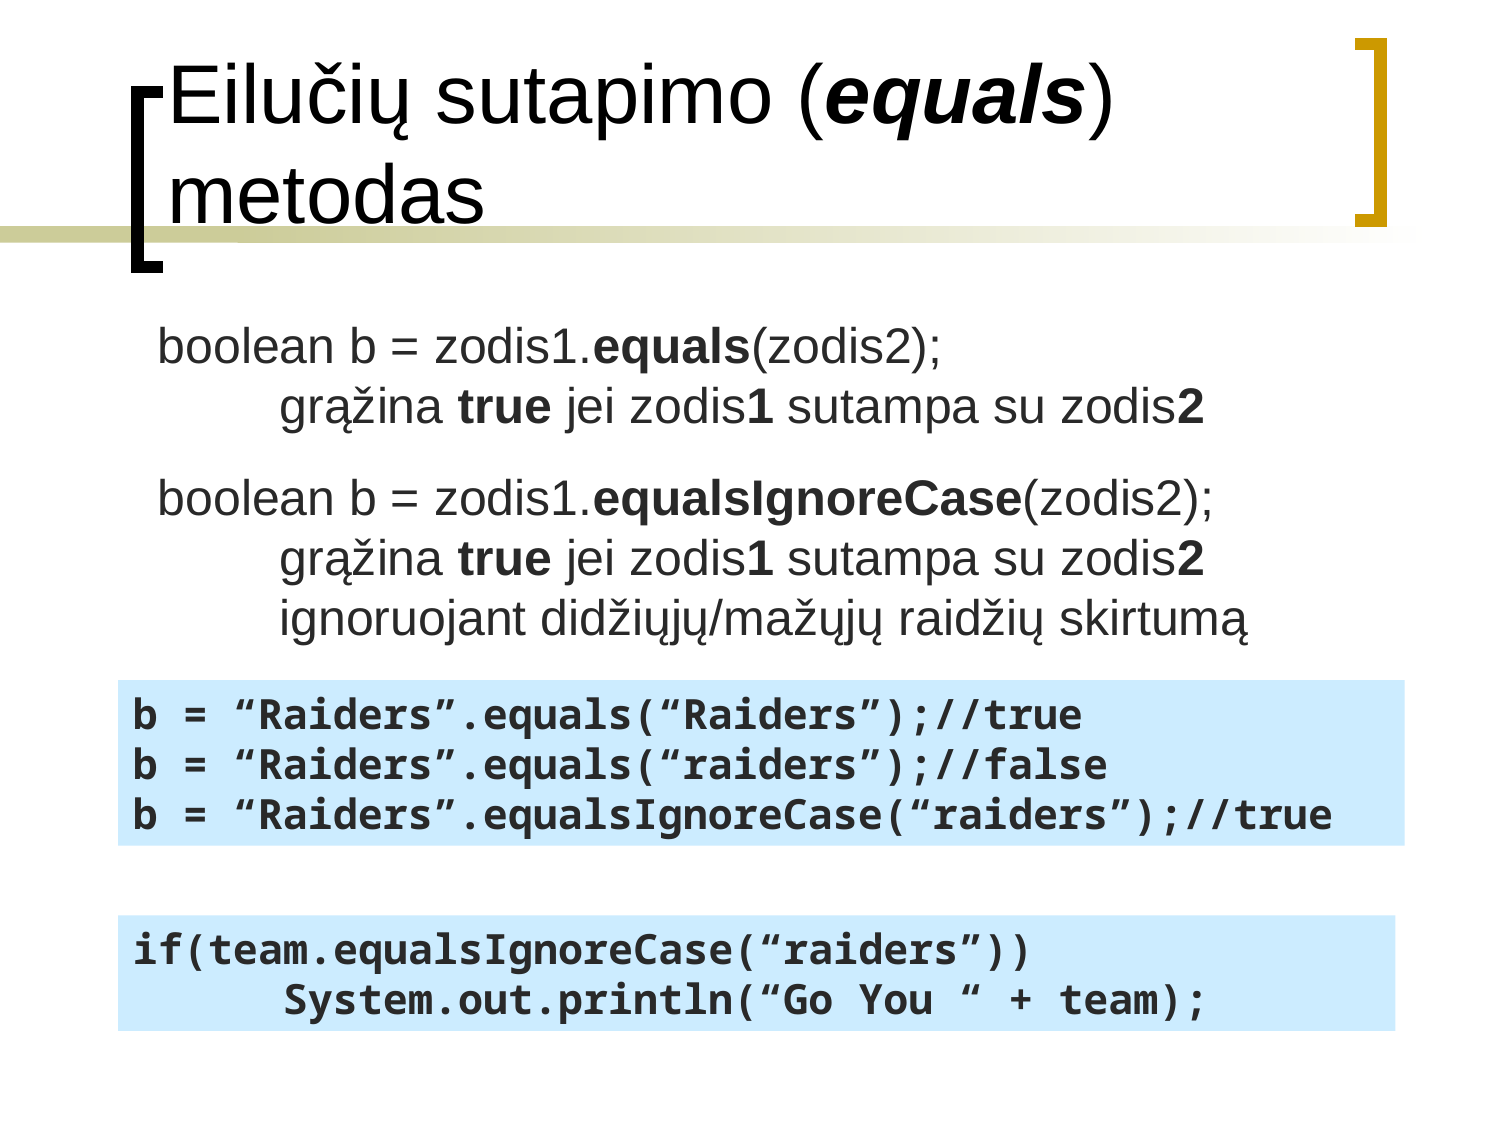

# Eilučių sutapimo (equals) metodas
boolean b = zodis1.equals(zodis2);
	grąžina true jei zodis1 sutampa su zodis2
boolean b = zodis1.equalsIgnoreCase(zodis2);
	grąžina true jei zodis1 sutampa su zodis2 ignoruojant didžiųjų/mažųjų raidžių skirtumą
b = “Raiders”.equals(“Raiders”);//true
b = “Raiders”.equals(“raiders”);//false
b = “Raiders”.equalsIgnoreCase(“raiders”);//true
if(team.equalsIgnoreCase(“raiders”))
	System.out.println(“Go You “ + team);